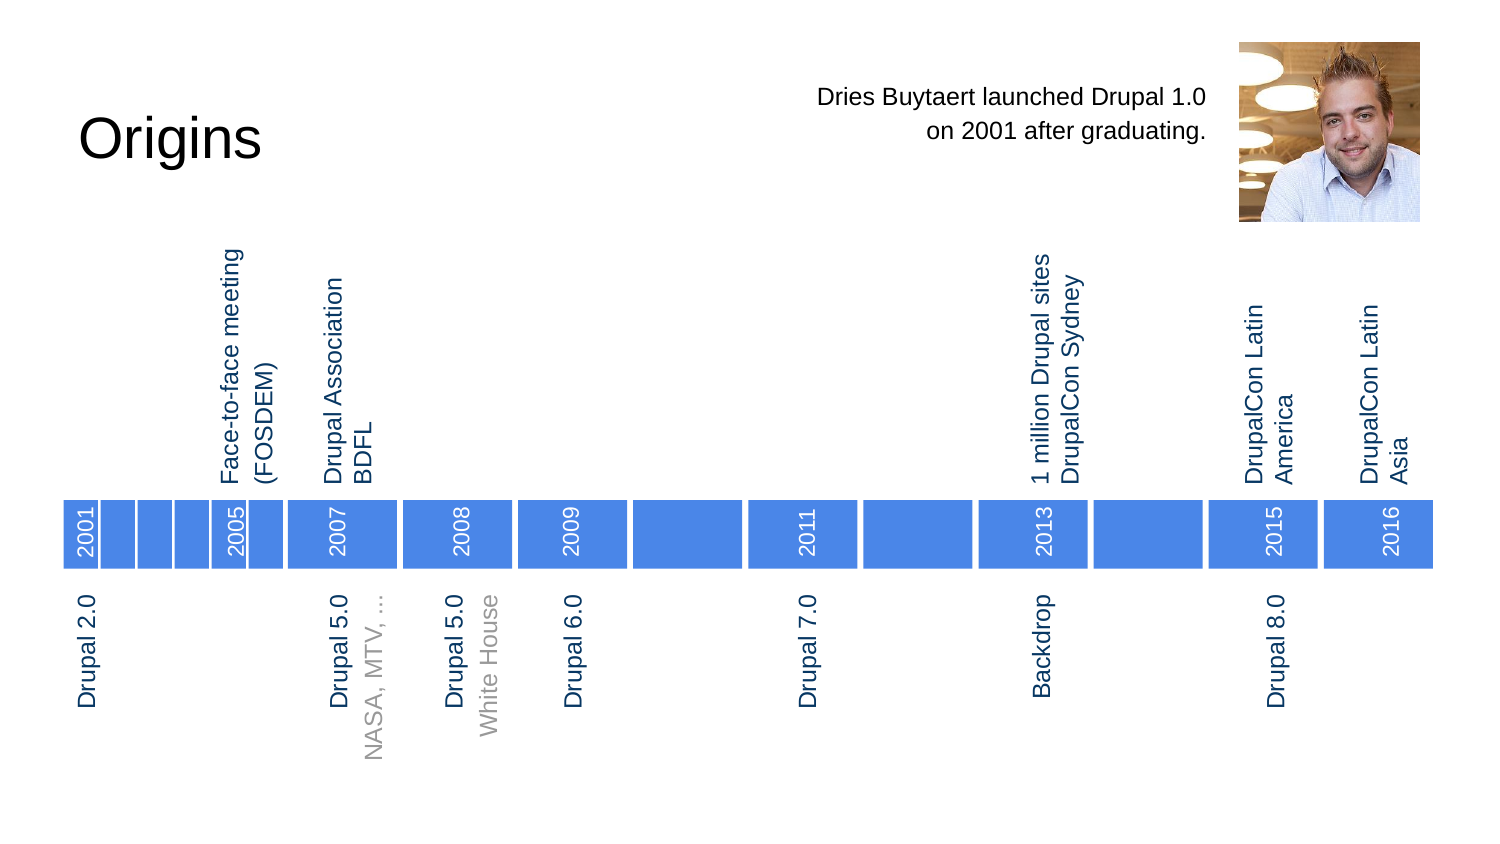

Dries Buytaert launched Drupal 1.0 on 2001 after graduating.
Origins
DrupalCon Latin
America
Face-to-face meeting (FOSDEM)
Drupal Association
BDFL
1 million Drupal sites
DrupalCon Sydney
DrupalCon Latin
Asia
2001
2005
2007
2008
2009
2011
2013
2015
2016
Drupal 5.0
NASA, MTV, ...
Drupal 5.0
White House
Drupal 6.0
Drupal 7.0
Backdrop
Drupal 2.0
Drupal 8.0